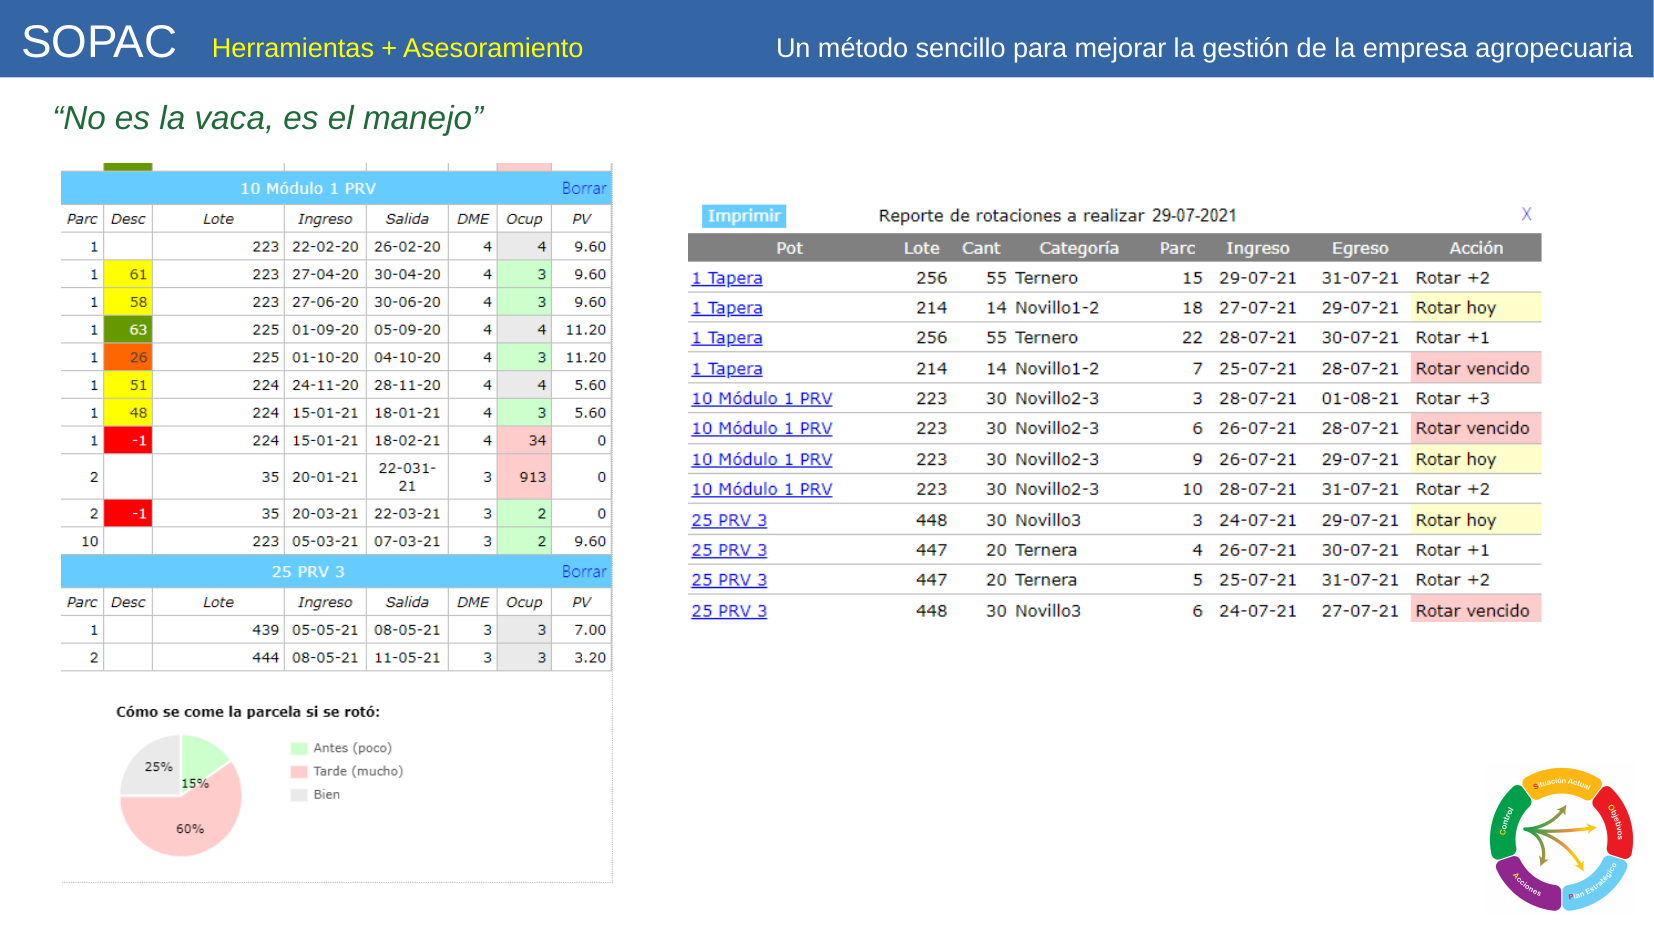

Herramientas + Asesoramiento
“No es la vaca, es el manejo”